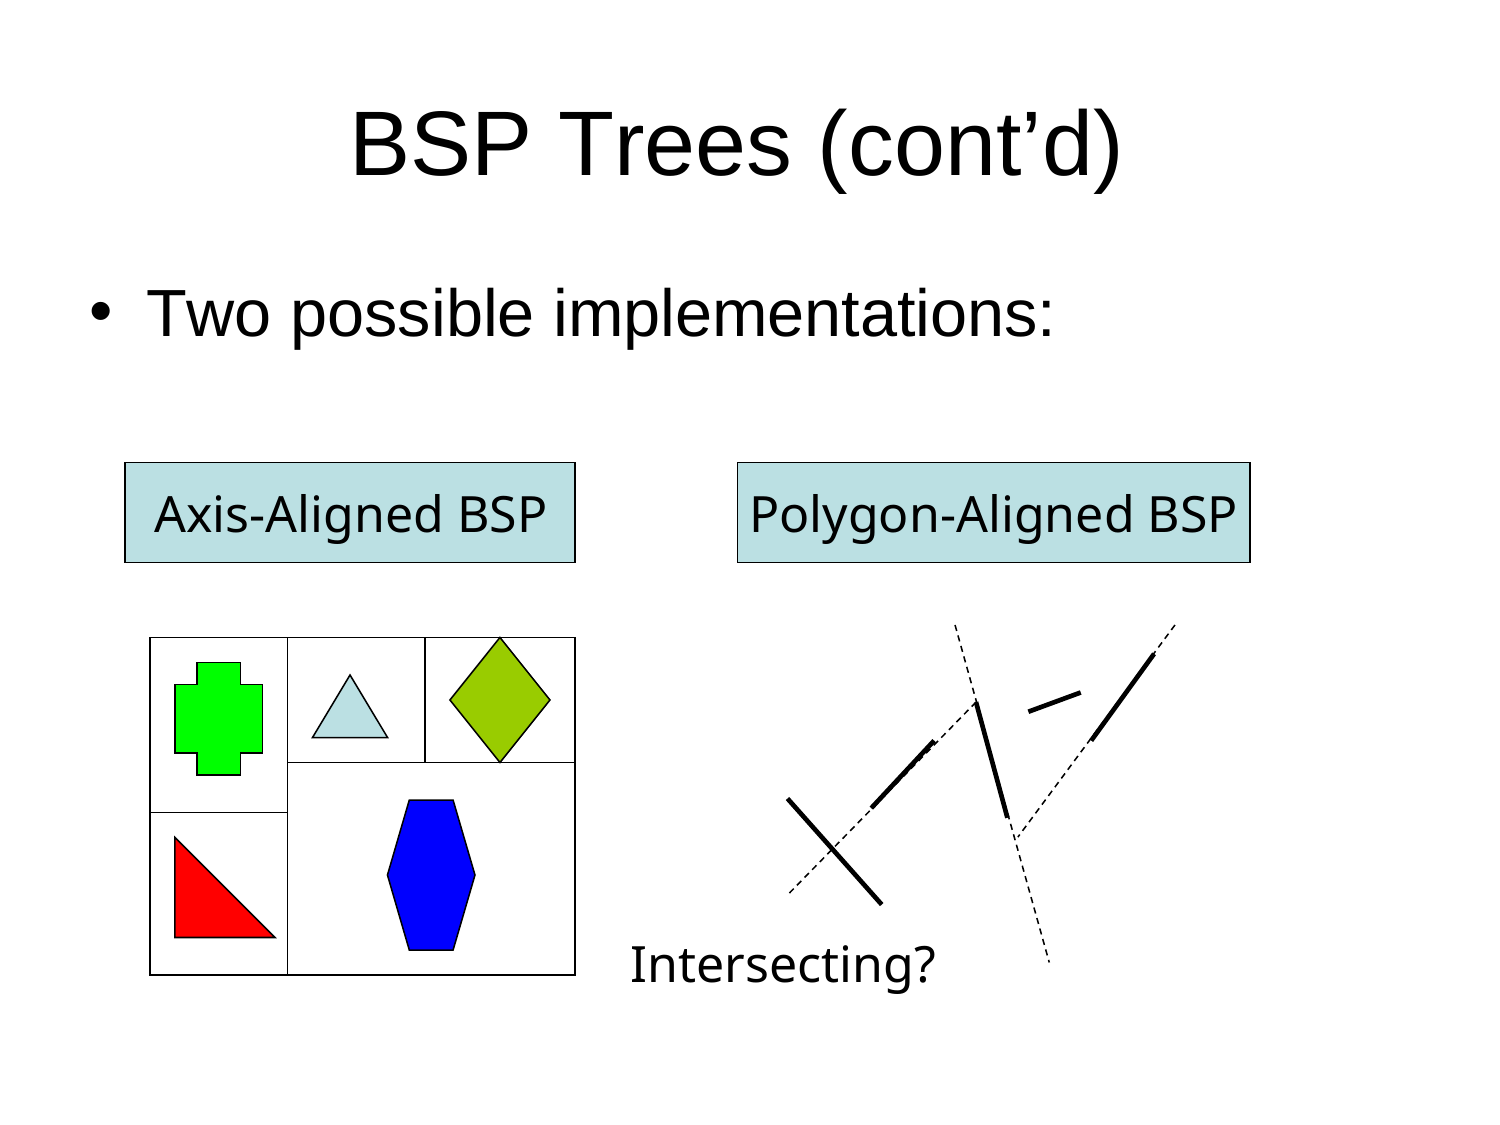

# BSP Trees (cont’d)
Two possible implementations:
Axis-Aligned BSP
Polygon-Aligned BSP
Intersecting?